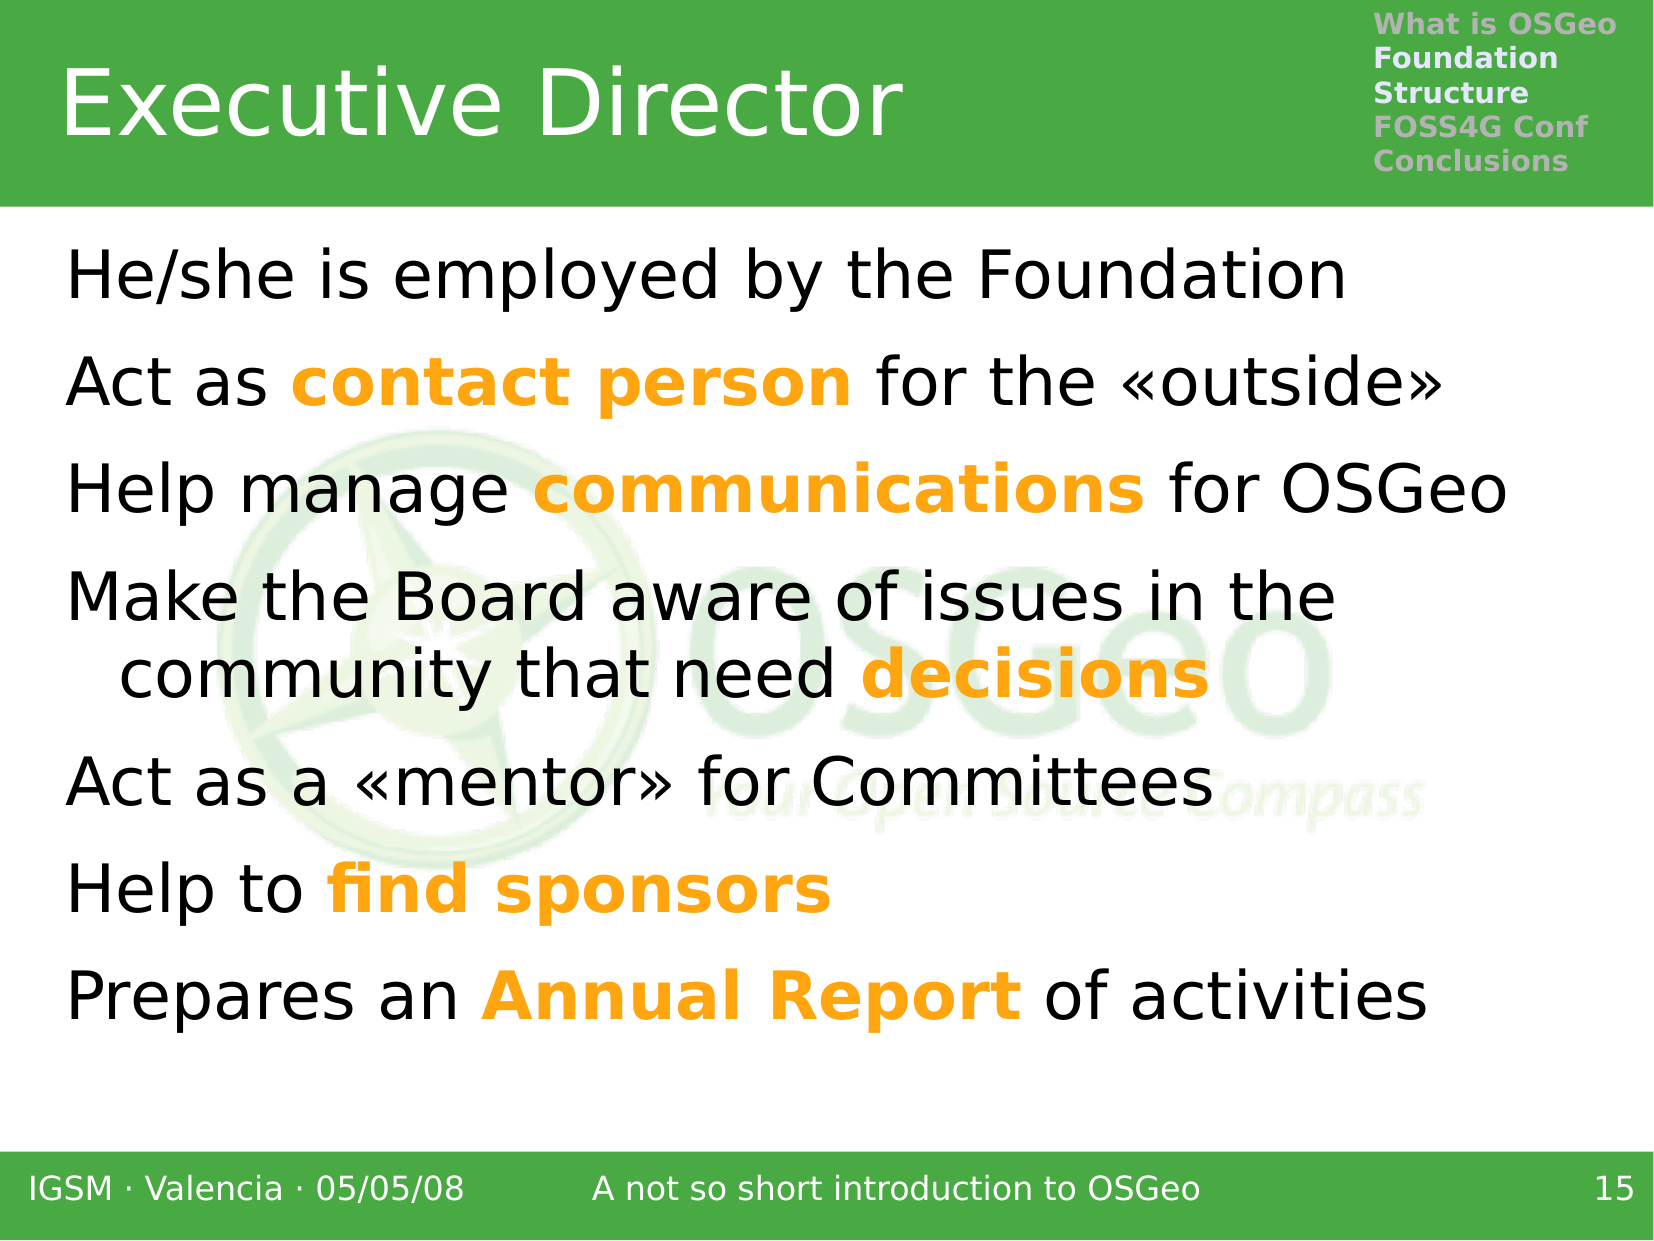

What is OSGeo
Foundation Structure
FOSS4G Conf
Conclusions
# Executive Director
He/she is employed by the Foundation
Act as contact person for the «outside»
Help manage communications for OSGeo
Make the Board aware of issues in the community that need decisions
Act as a «mentor» for Committees
Help to find sponsors
Prepares an Annual Report of activities
IGSM · Valencia · 05/05/08
A not so short introduction to OSGeo
15